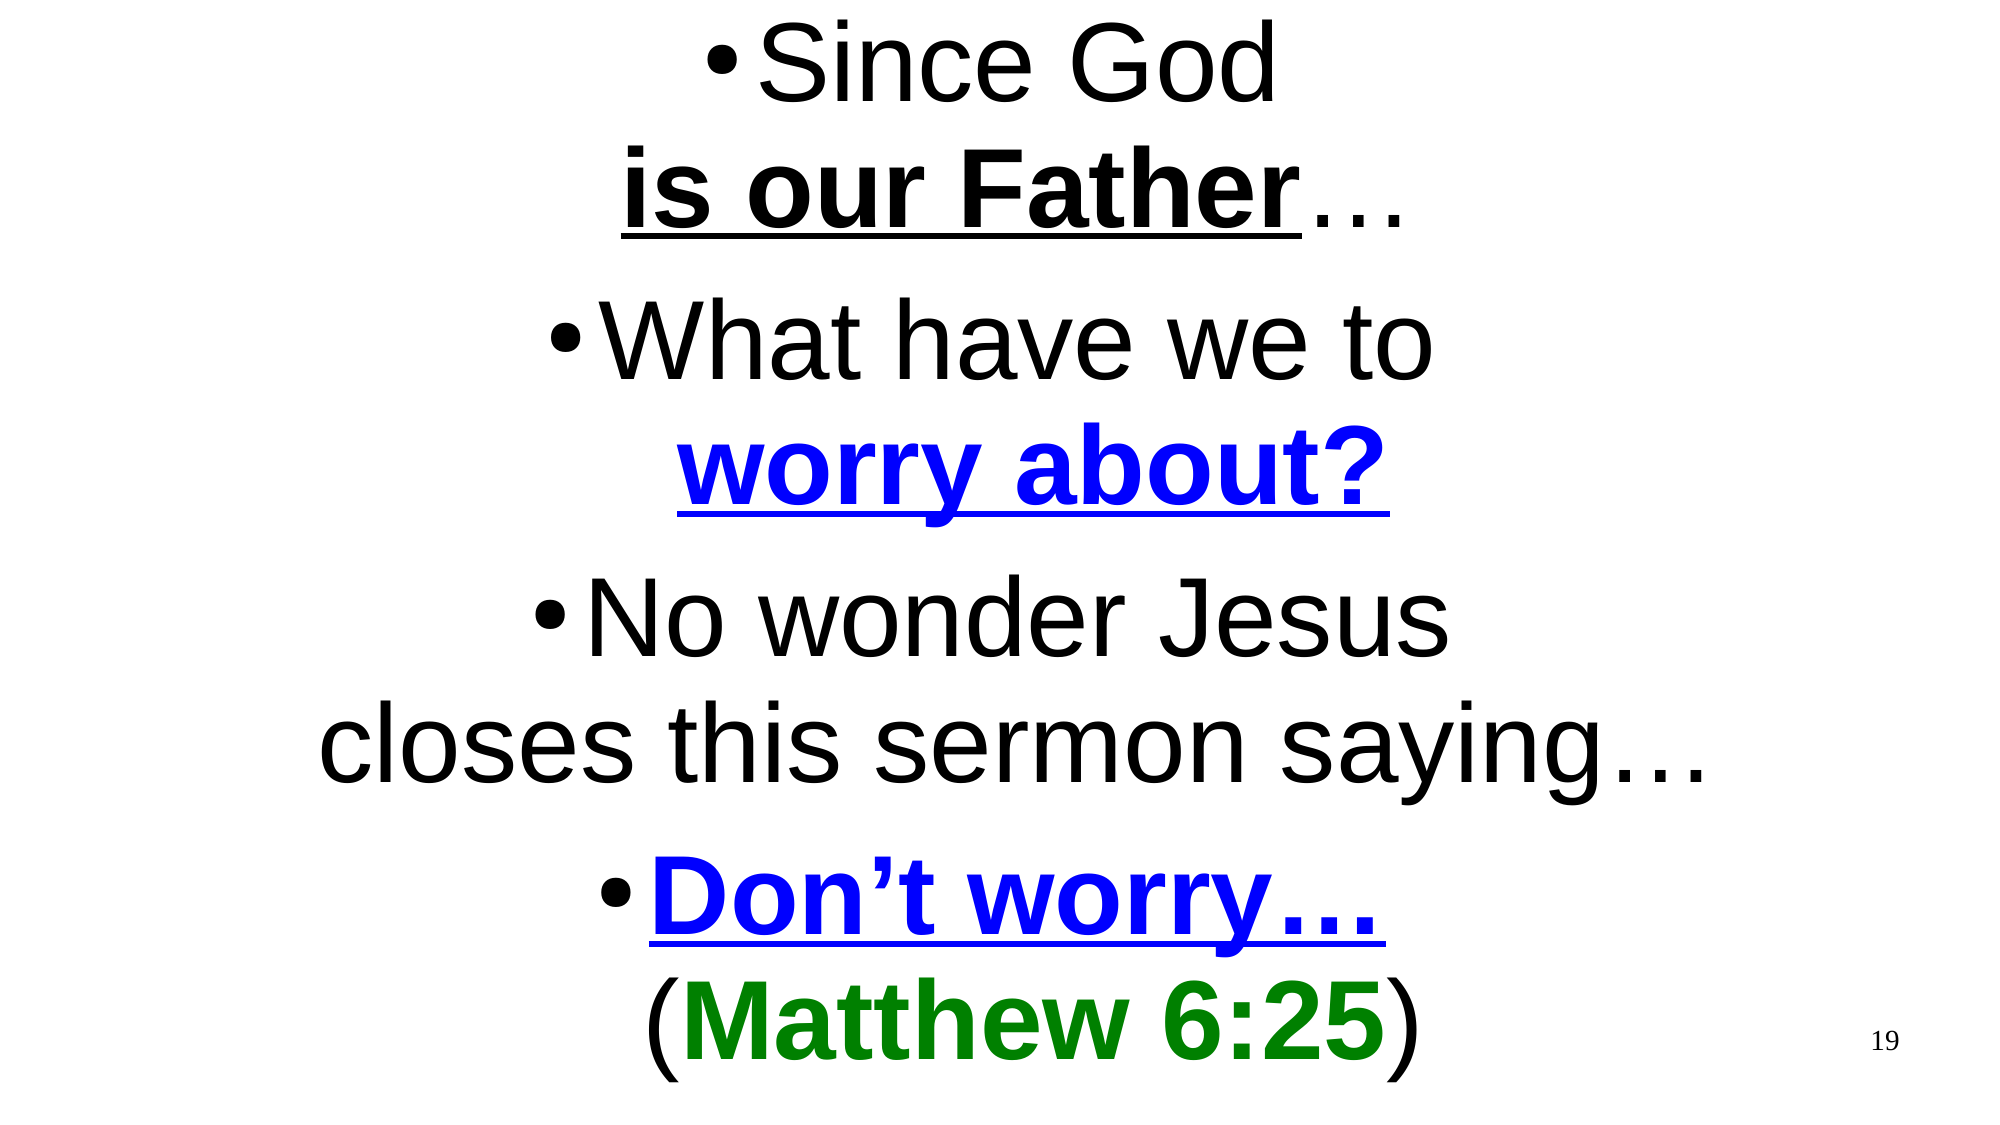

# Since God is our Father…
What have we to
worry about?
No wonder Jesus
closes this sermon saying…
Don’t worry…
(Matthew 6:25)
19